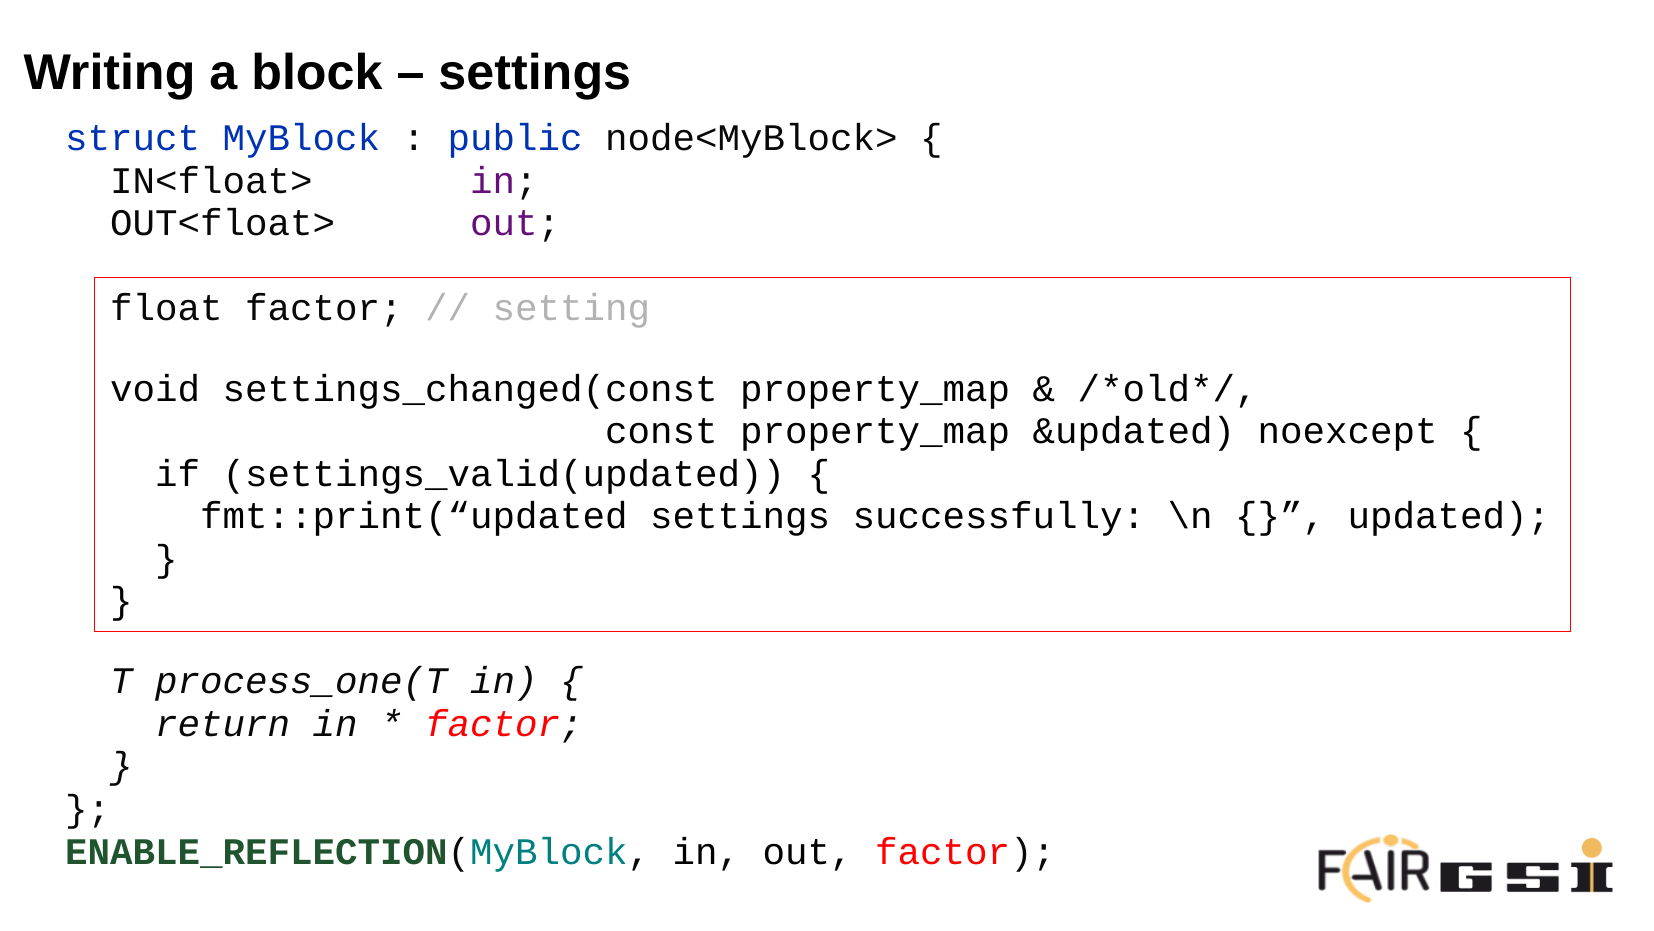

# Writing a block – settings
struct MyBlock : public node<MyBlock> {
 IN<float> in;
 OUT<float> out;
 float factor; // setting
 void settings_changed(const property_map & /*old*/,
 const property_map &updated) noexcept {
 if (settings_valid(updated)) {
 fmt::print(“updated settings successfully: \n {}”, updated);
 }
 }
 T process_one(T in) {
 return in * factor;
 }
};
ENABLE_REFLECTION(MyBlock, in, out, factor);